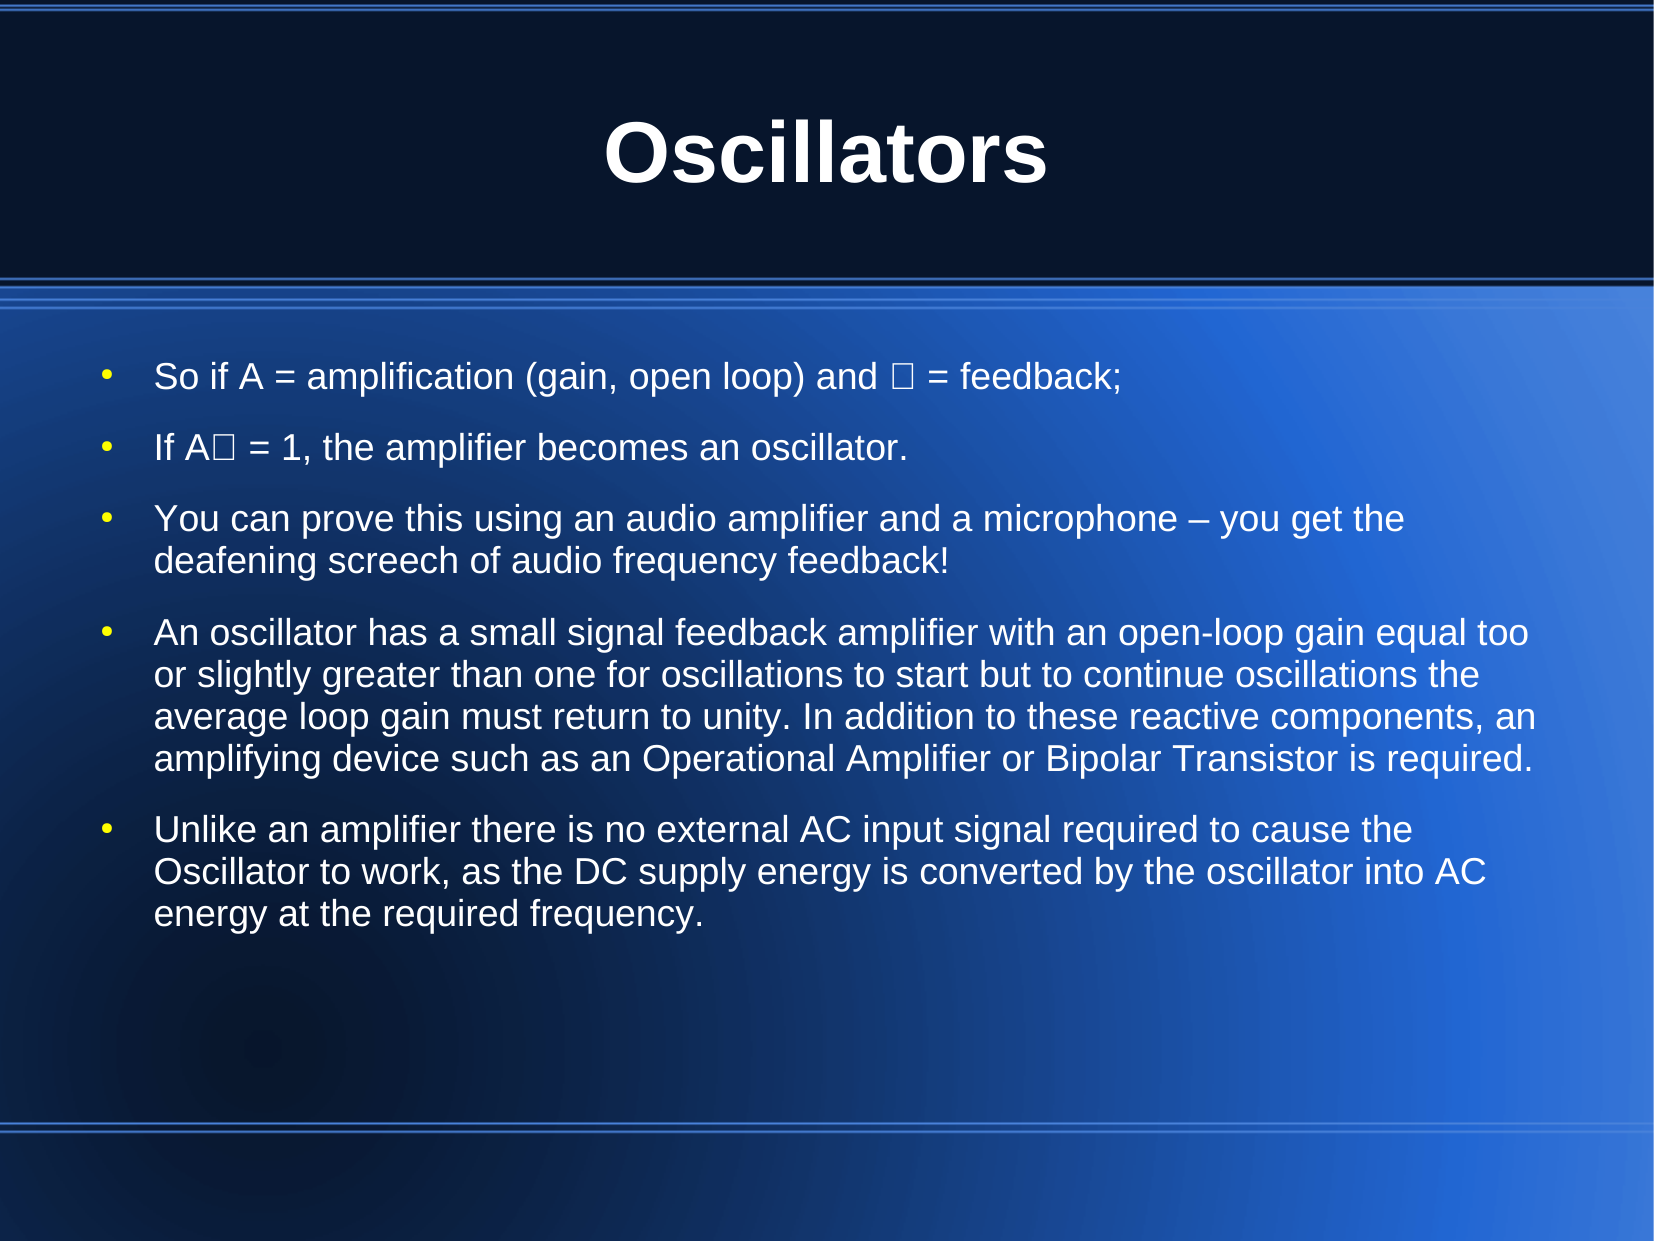

# Oscillators
So if A = amplification (gain, open loop) and Ꟗ = feedback;
If AꟖ = 1, the amplifier becomes an oscillator.
You can prove this using an audio amplifier and a microphone – you get the deafening screech of audio frequency feedback!
An oscillator has a small signal feedback amplifier with an open-loop gain equal too or slightly greater than one for oscillations to start but to continue oscillations the average loop gain must return to unity. In addition to these reactive components, an amplifying device such as an Operational Amplifier or Bipolar Transistor is required.
Unlike an amplifier there is no external AC input signal required to cause the Oscillator to work, as the DC supply energy is converted by the oscillator into AC energy at the required frequency.